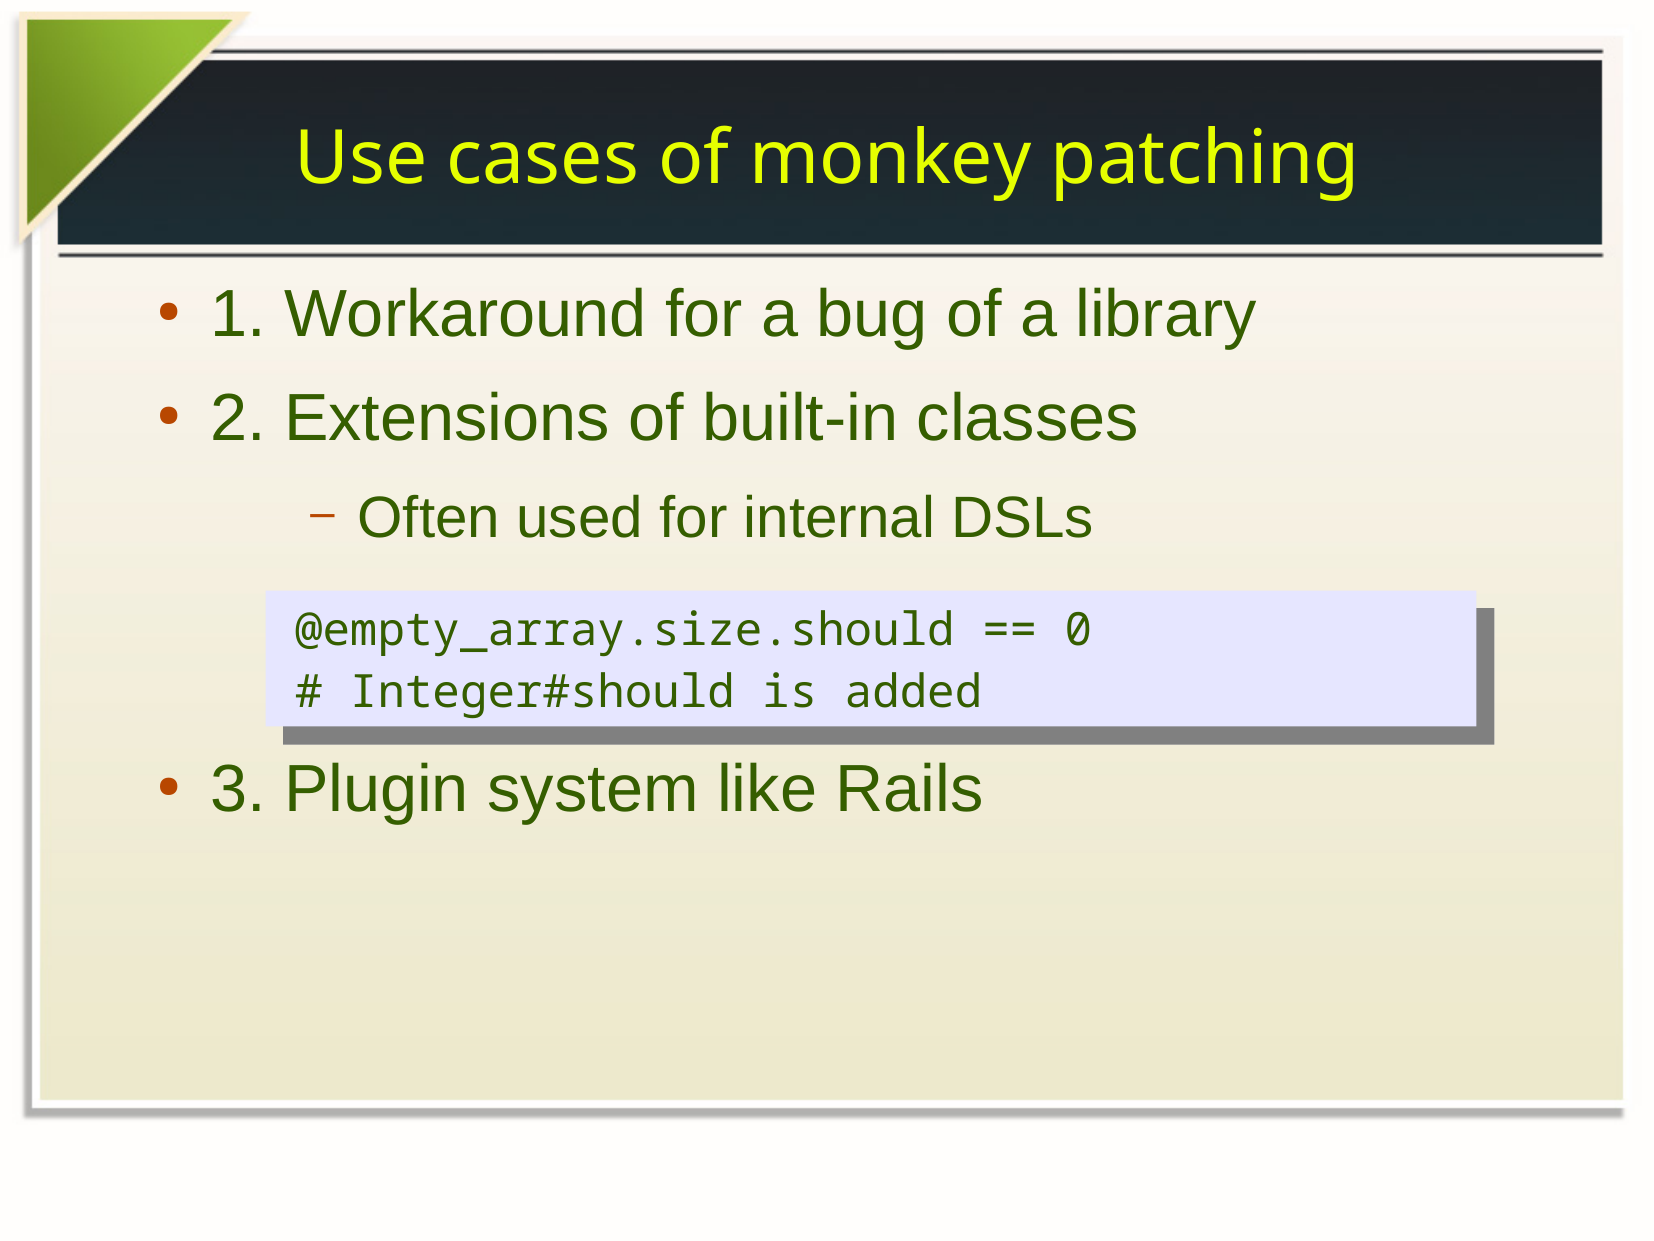

# Use cases of monkey patching
1. Workaround for a bug of a library
2. Extensions of built-in classes
Often used for internal DSLs
3. Plugin system like Rails
@empty_array.size.should == 0
# Integer#should is added